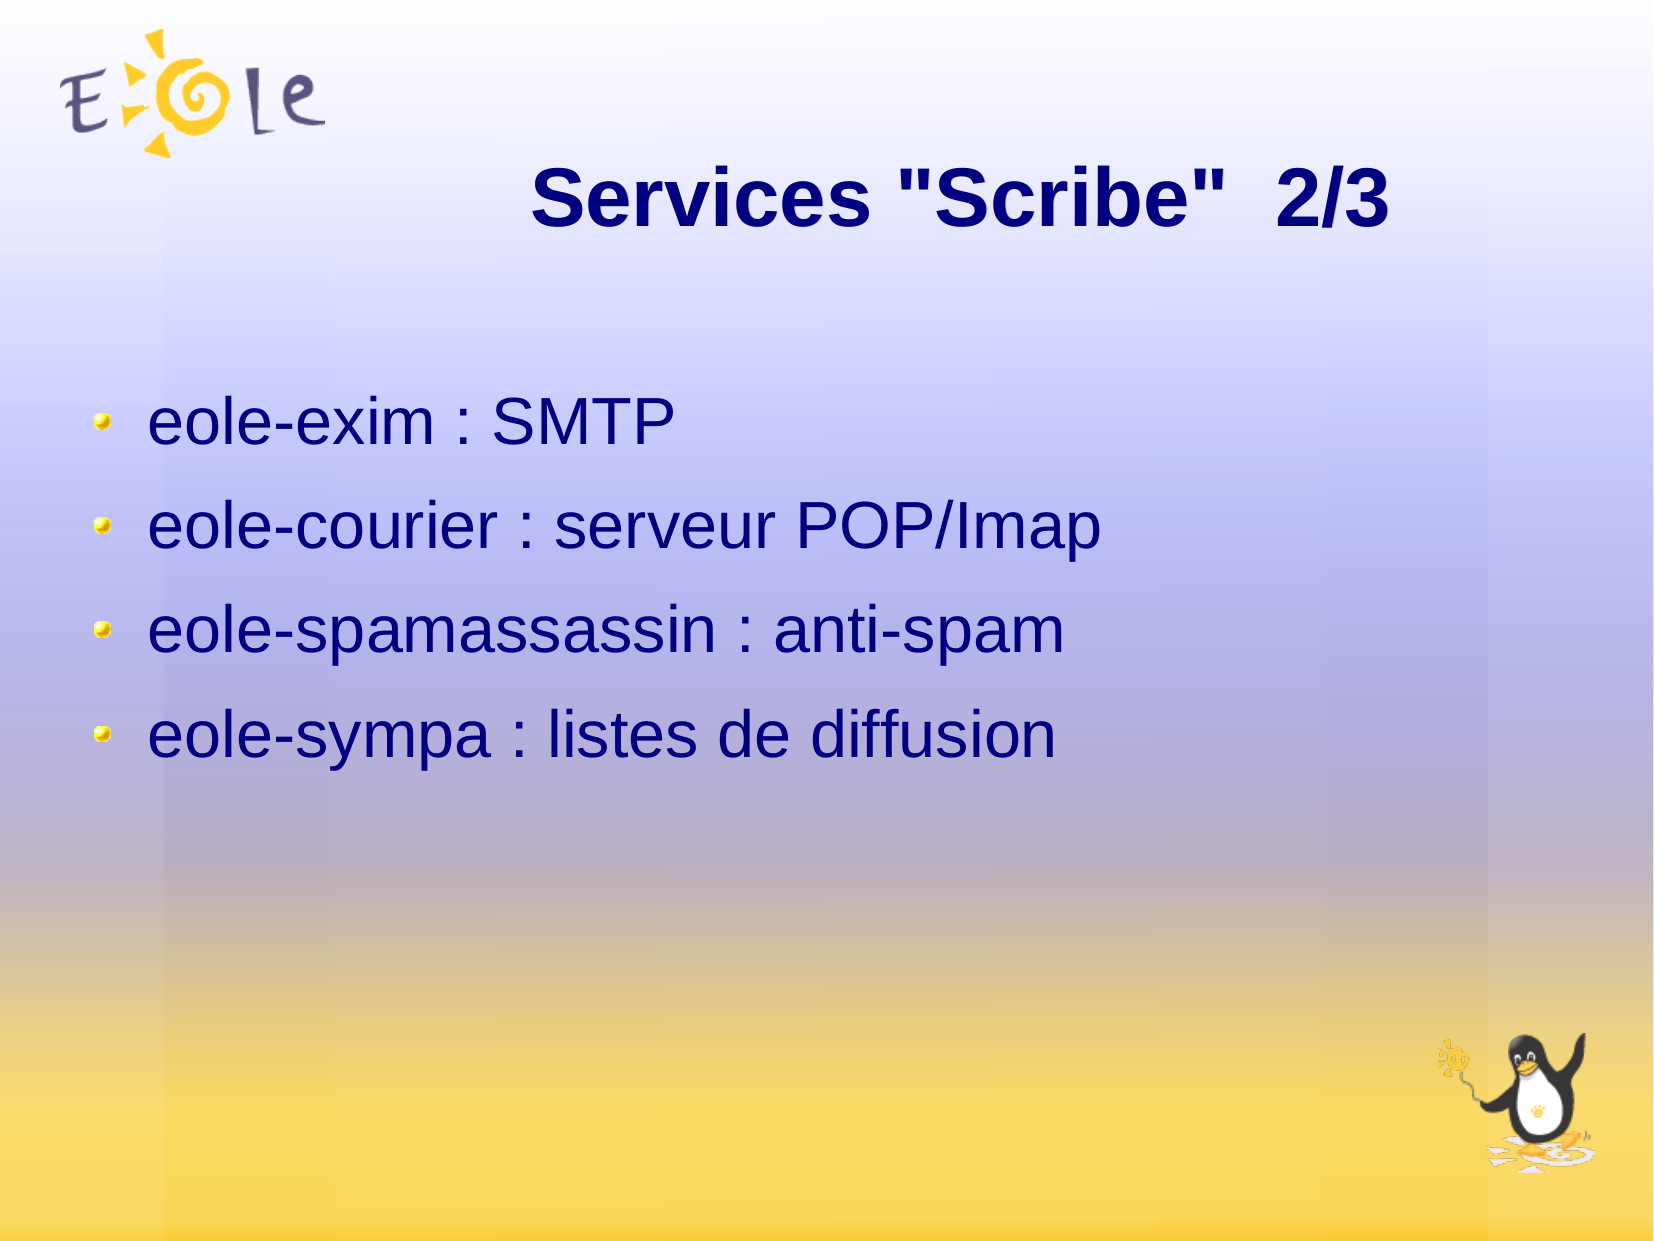

Services "Scribe" 2/3
# eole-exim : SMTP
eole-courier : serveur POP/Imap
eole-spamassassin : anti-spam
eole-sympa : listes de diffusion